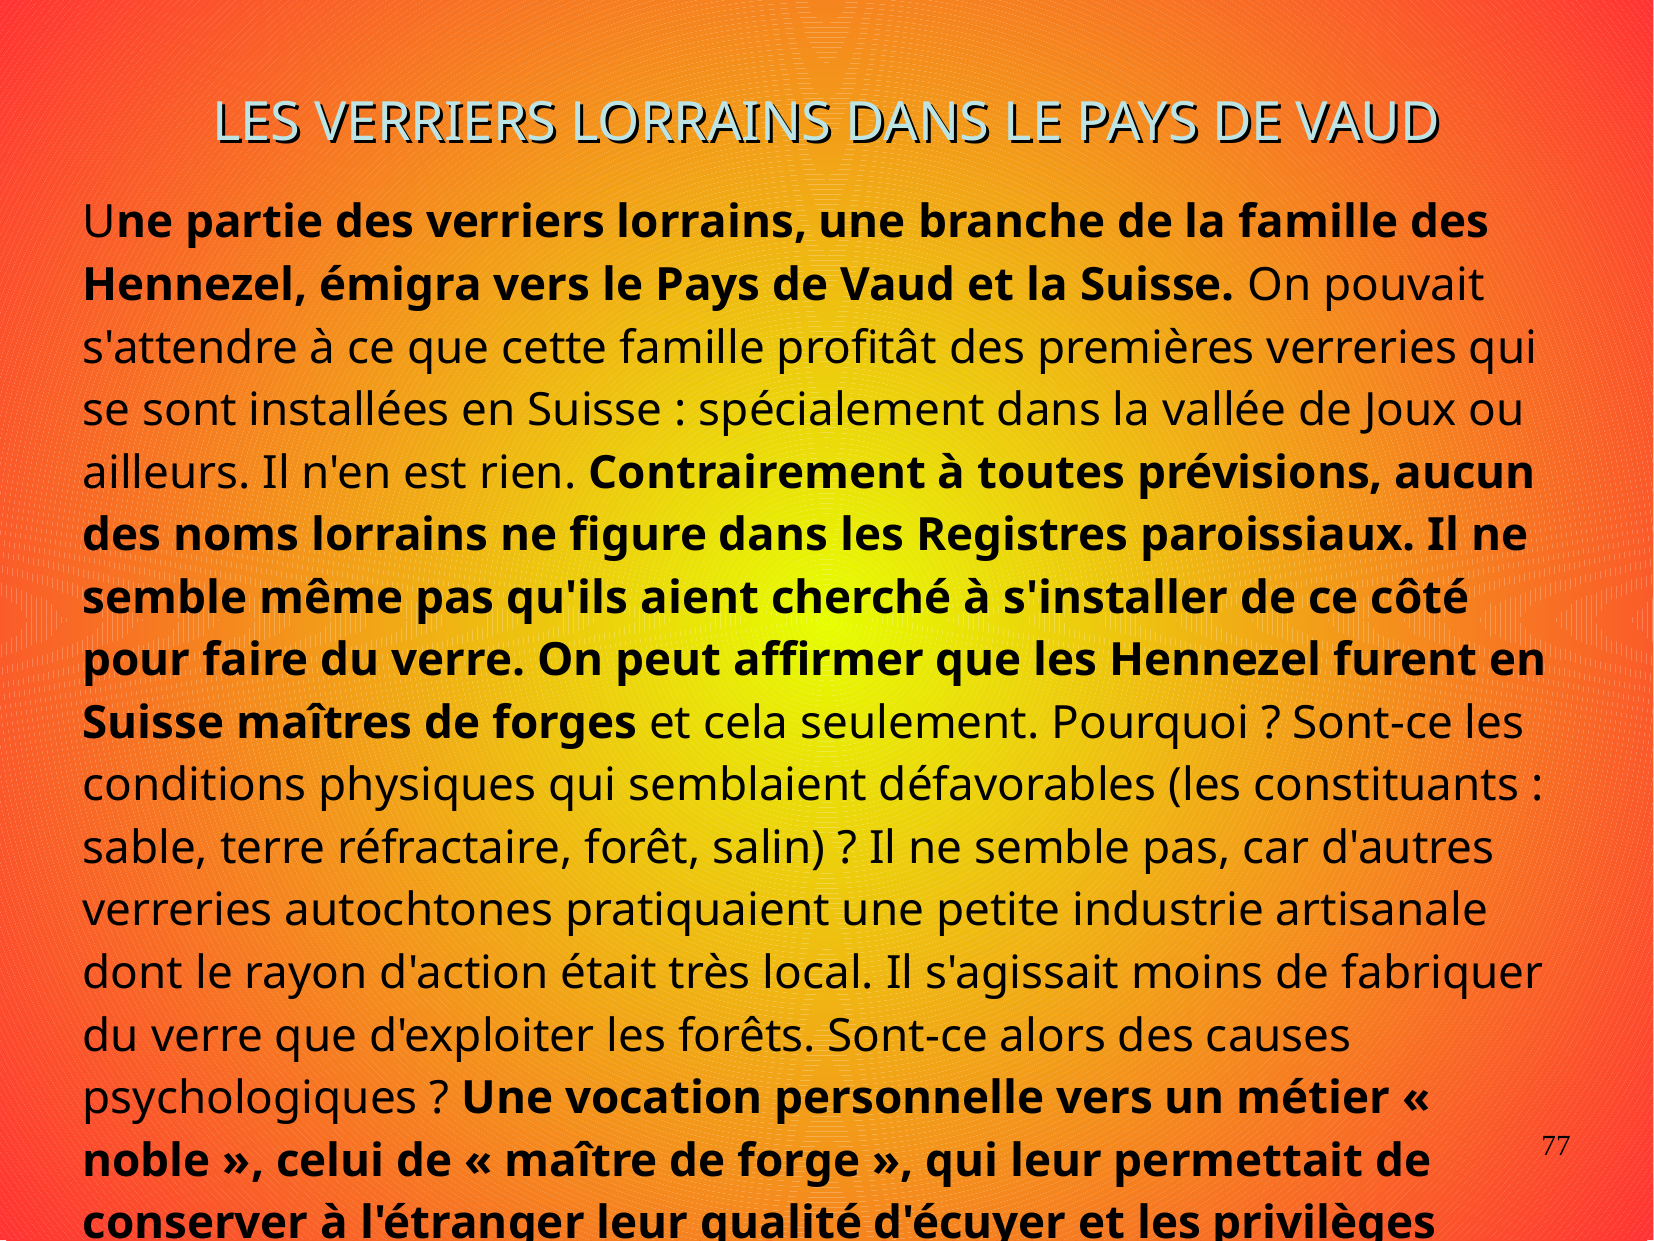

# LES VERRIERS LORRAINS DANS LE PAYS DE VAUD
Une partie des verriers lorrains, une branche de la famille des Hennezel, émigra vers le Pays de Vaud et la Suisse. On pouvait s'attendre à ce que cette famille profitât des premières verreries qui se sont installées en Suisse : spécialement dans la vallée de Joux ou ailleurs. Il n'en est rien. Contrairement à toutes prévisions, aucun des noms lorrains ne figure dans les Registres paroissiaux. Il ne semble même pas qu'ils aient cherché à s'installer de ce côté pour faire du verre. On peut affirmer que les Hennezel furent en Suisse maîtres de forges et cela seulement. Pourquoi ? Sont-ce les conditions physiques qui semblaient défavorables (les constituants : sable, terre réfractaire, forêt, salin) ? Il ne semble pas, car d'autres verreries autochtones pratiquaient une petite industrie artisanale dont le rayon d'action était très local. Il s'agissait moins de fabriquer du verre que d'exploiter les forêts. Sont-ce alors des causes psychologiques ? Une vocation personnelle vers un métier « noble », celui de « maître de forge », qui leur permettait de conserver à l'étranger leur qualité d'écuyer et les privilèges attachés à ce titre ? Il se peut ; mais ceci est une hypothèse.
77